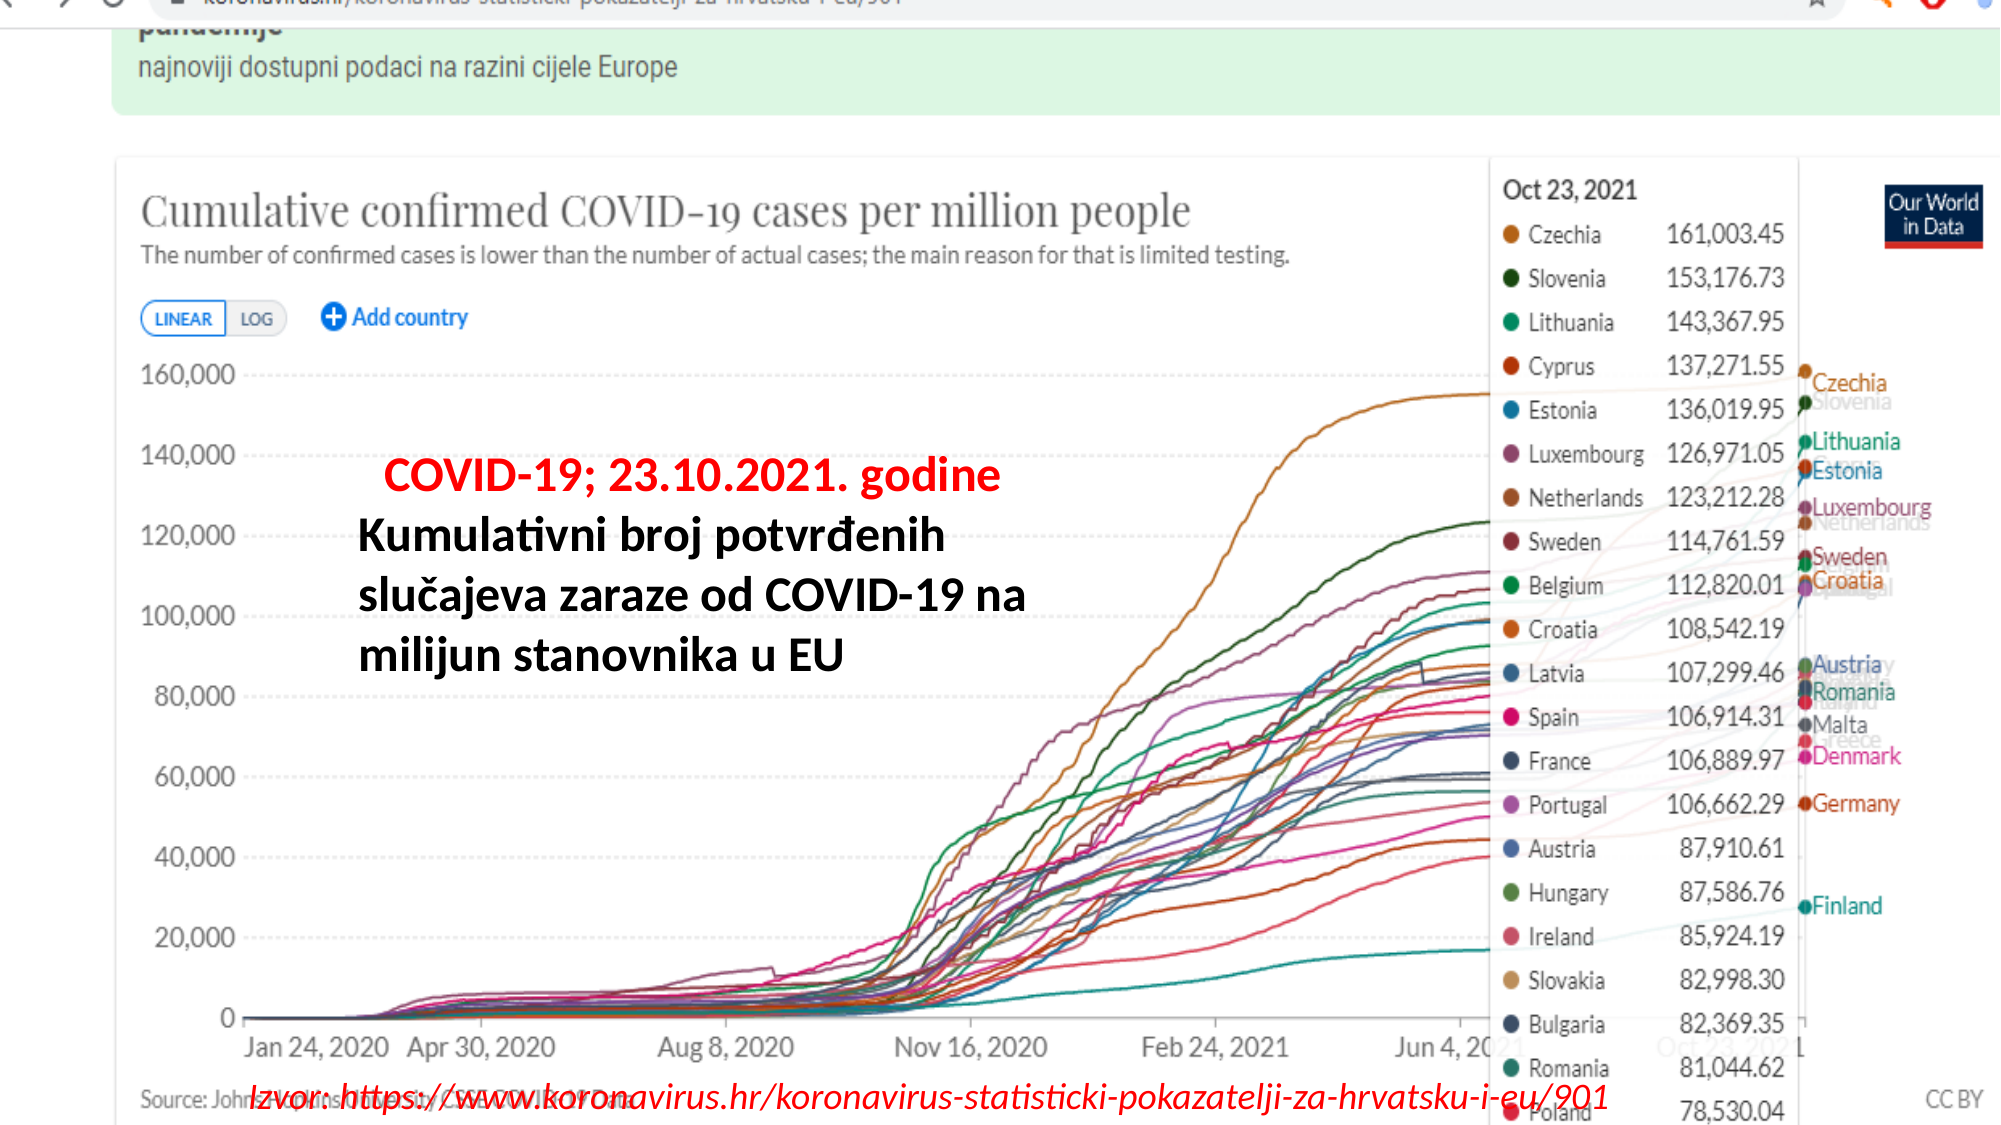

COVID-19; 23.10.2021. godine
Kumulativni broj potvrđenih slučajeva zaraze od COVID-19 na milijun stanovnika u EU
Izvor: https://www.koronavirus.hr/koronavirus-statisticki-pokazatelji-za-hrvatsku-i-eu/901